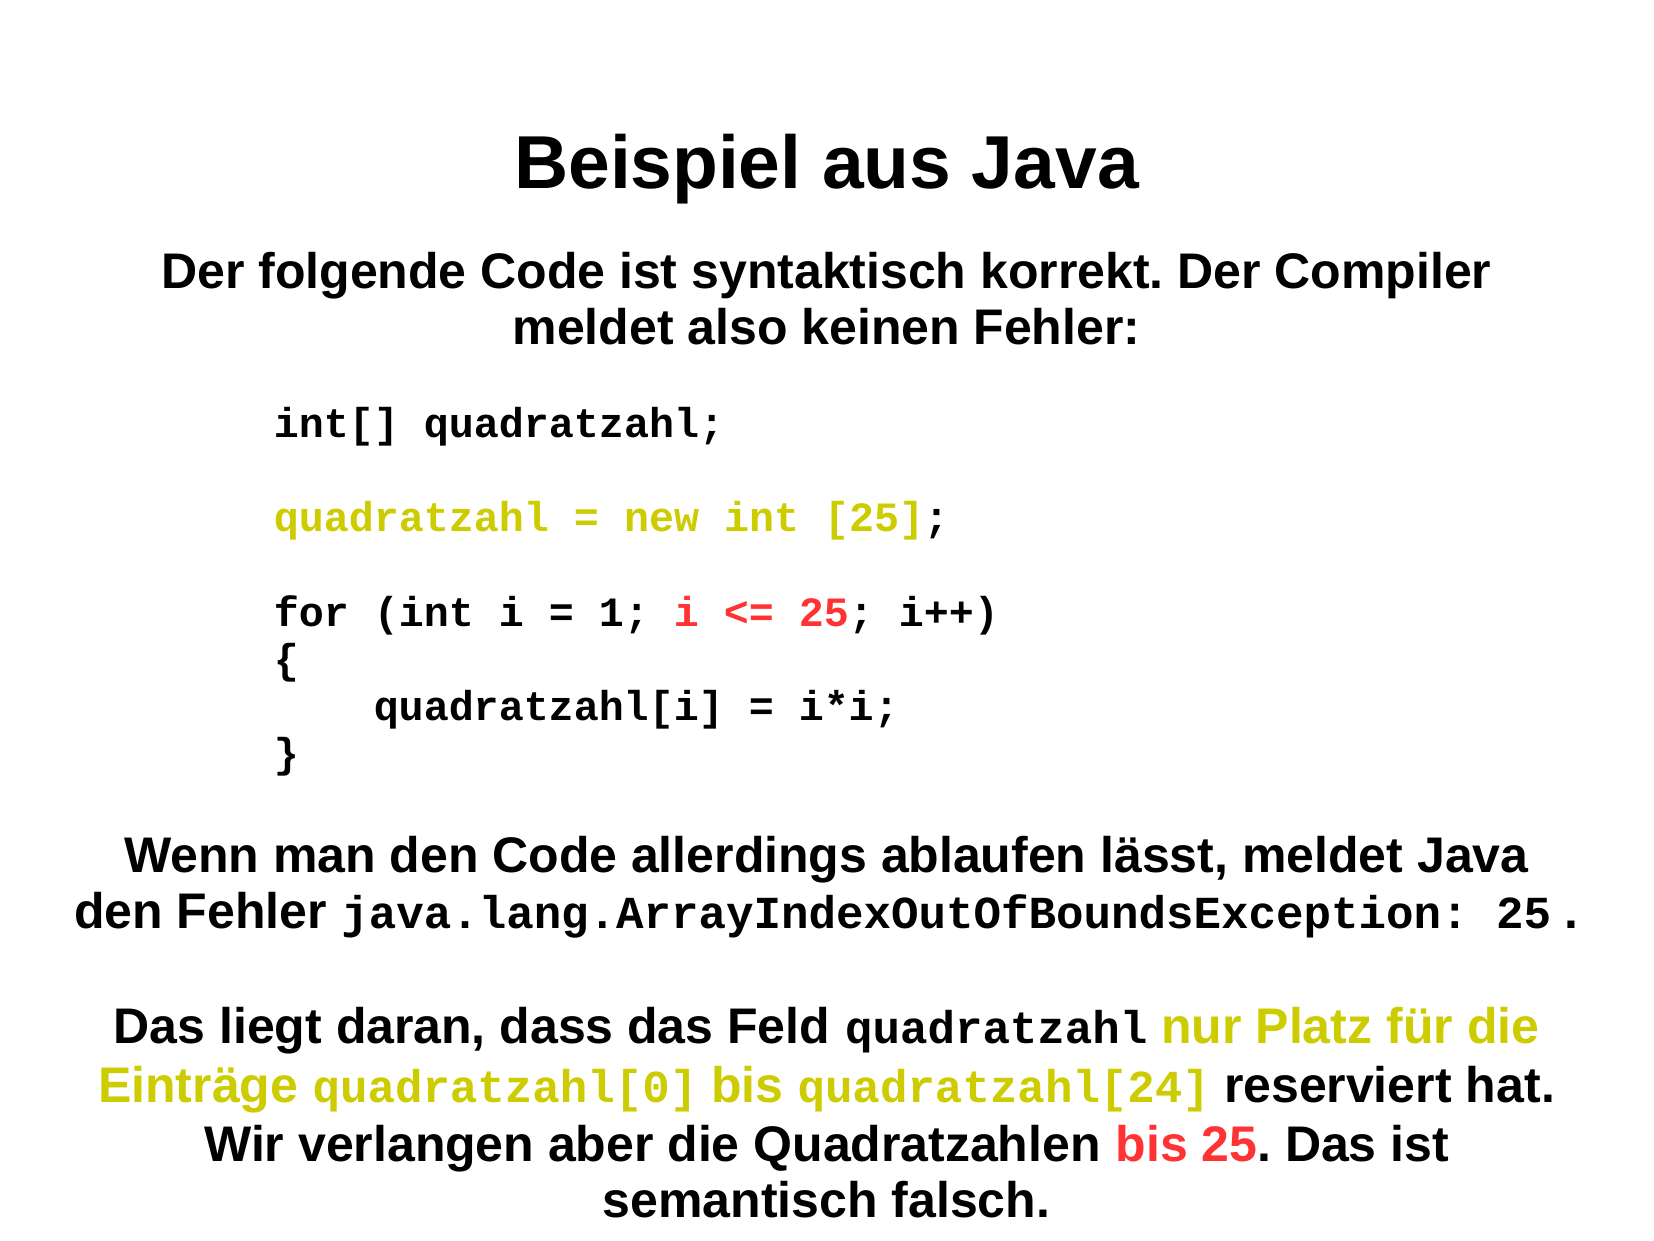

# Beispiel aus Java
Der folgende Code ist syntaktisch korrekt. Der Compiler meldet also keinen Fehler:
 int[] quadratzahl;
 quadratzahl = new int [25];
 for (int i = 1; i <= 25; i++)
 {
 quadratzahl[i] = i*i;
 }
Wenn man den Code allerdings ablaufen lässt, meldet Java den Fehler java.lang.ArrayIndexOutOfBoundsException: 25 .
Das liegt daran, dass das Feld quadratzahl nur Platz für die Einträge quadratzahl[0] bis quadratzahl[24] reserviert hat. Wir verlangen aber die Quadratzahlen bis 25. Das ist semantisch falsch.